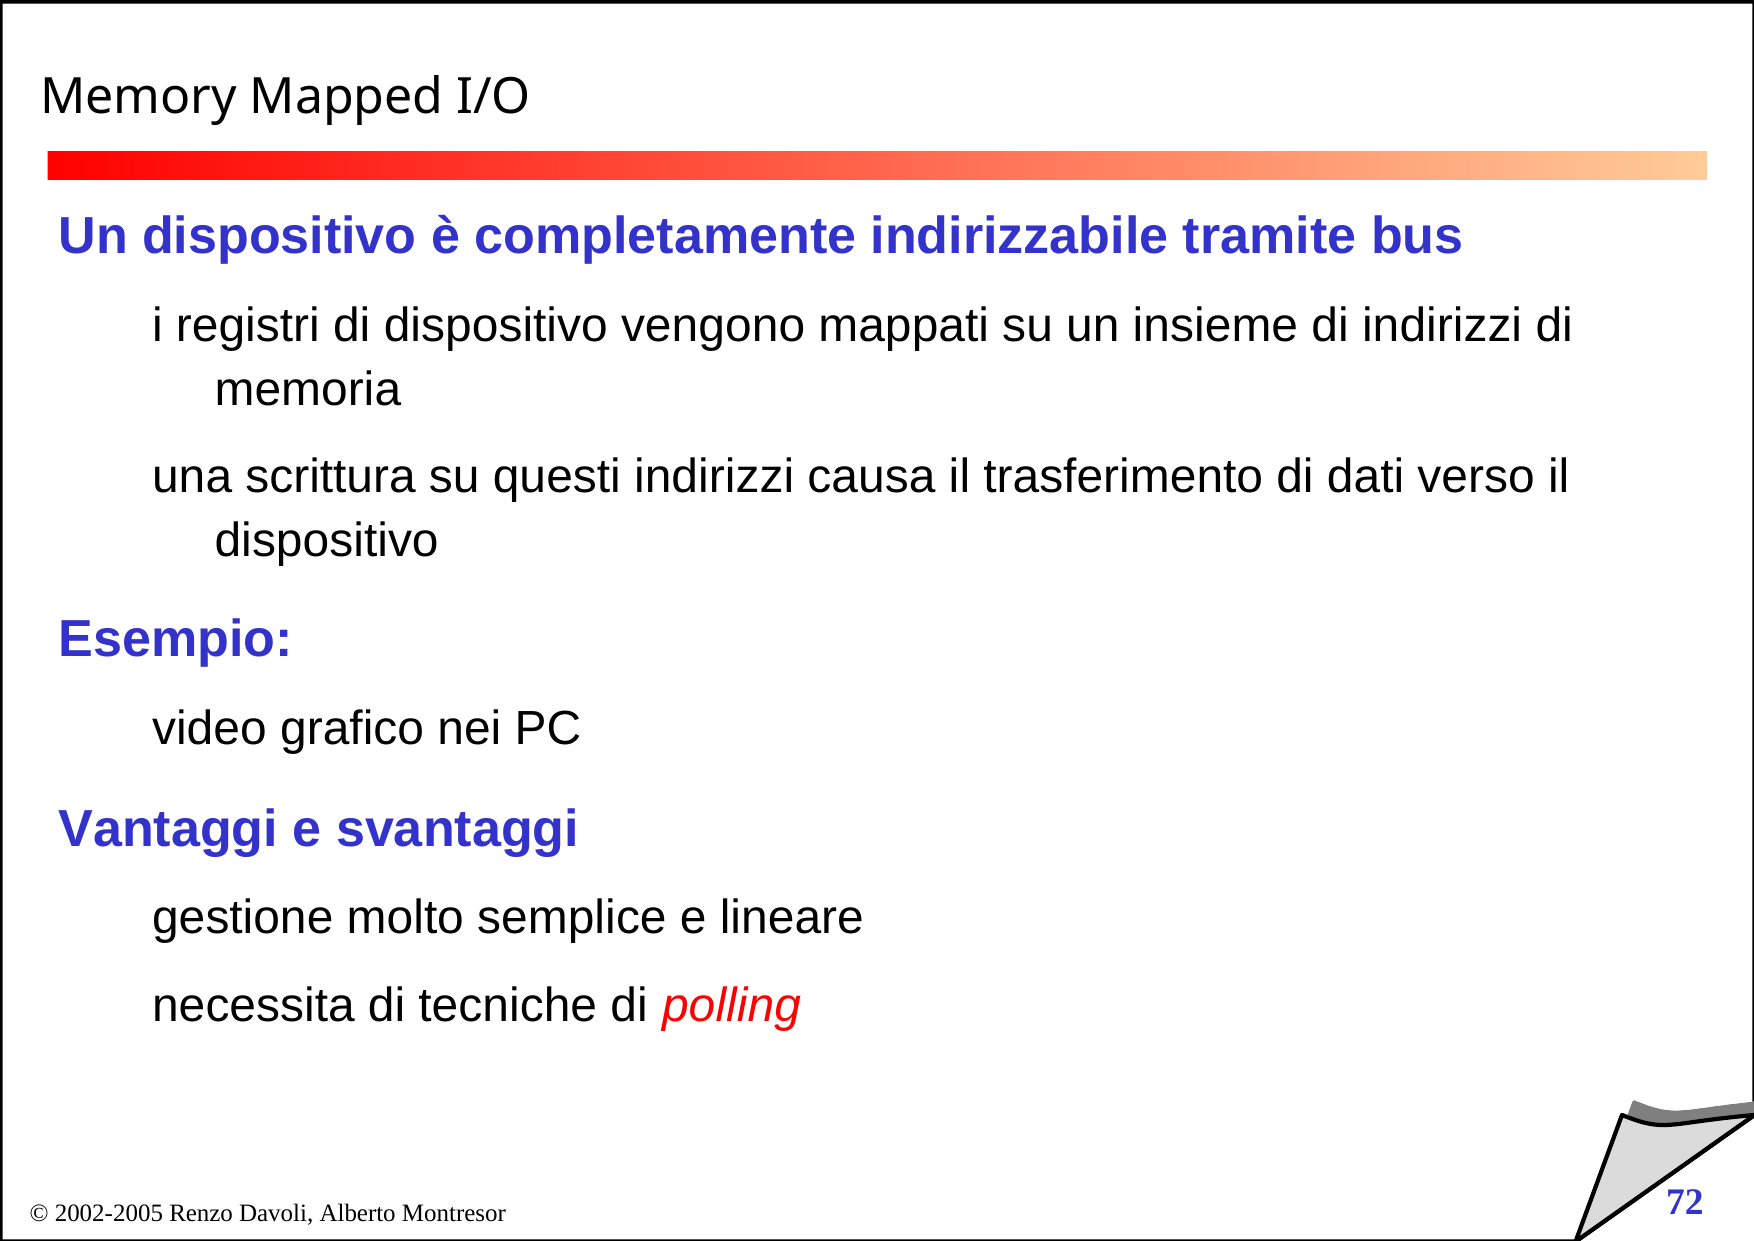

# Memory Mapped I/O
Un dispositivo è completamente indirizzabile tramite bus
i registri di dispositivo vengono mappati su un insieme di indirizzi di memoria
una scrittura su questi indirizzi causa il trasferimento di dati verso il dispositivo
Esempio:
video grafico nei PC
Vantaggi e svantaggi
gestione molto semplice e lineare
necessita di tecniche di polling